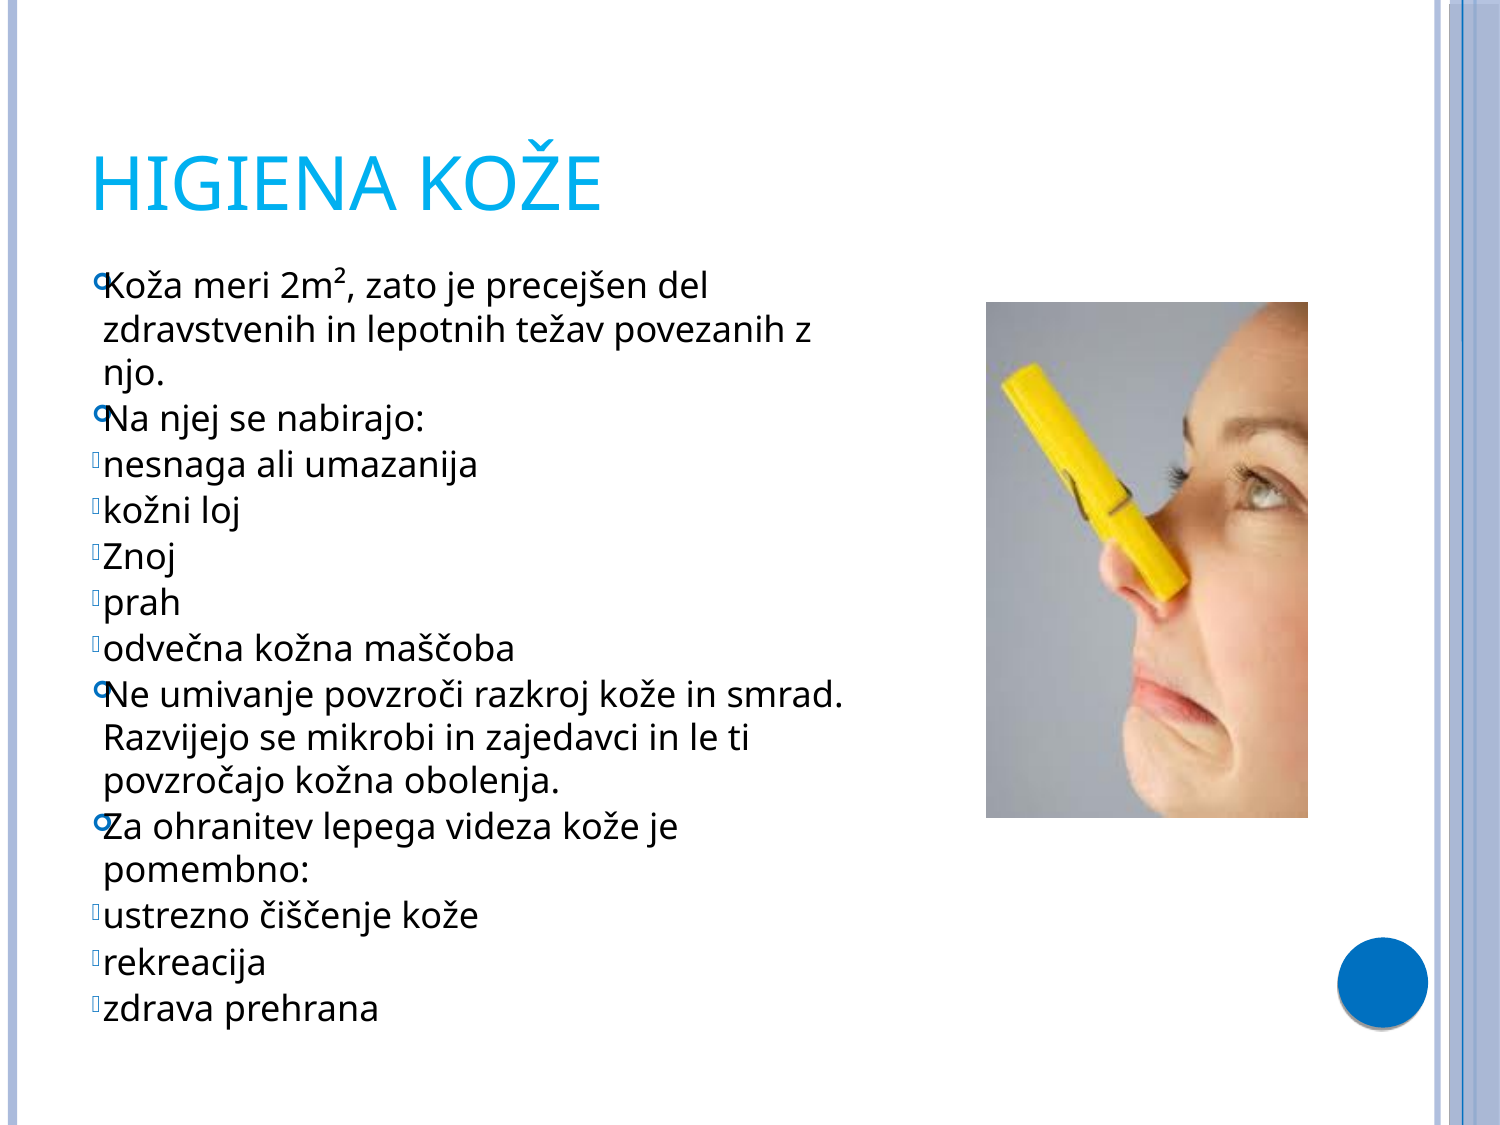

# Higiena kože
Koža meri 2m², zato je precejšen del zdravstvenih in lepotnih težav povezanih z njo.
Na njej se nabirajo:
nesnaga ali umazanija
kožni loj
Znoj
prah
odvečna kožna maščoba
Ne umivanje povzroči razkroj kože in smrad. Razvijejo se mikrobi in zajedavci in le ti povzročajo kožna obolenja.
Za ohranitev lepega videza kože je pomembno:
ustrezno čiščenje kože
rekreacija
zdrava prehrana